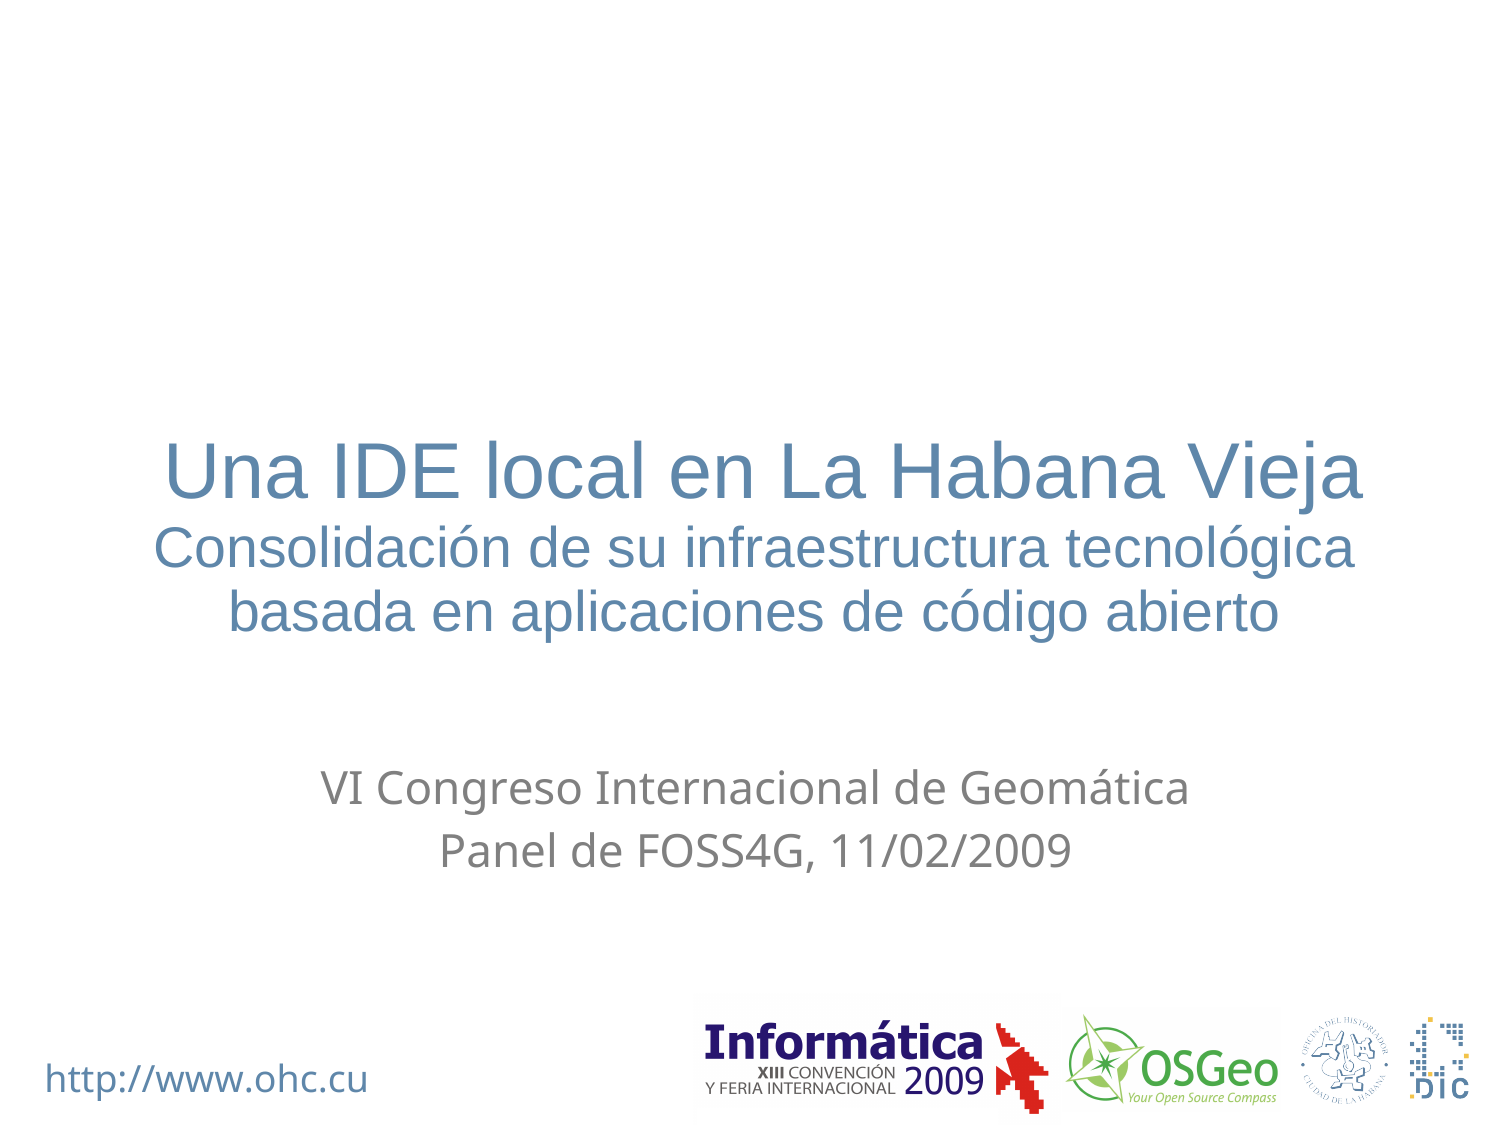

Una IDE local en La Habana Vieja
Consolidación de su infraestructura tecnológica
basada en aplicaciones de código abierto
VI Congreso Internacional de Geomática
Panel de FOSS4G, 11/02/2009
http://www.ohc.cu